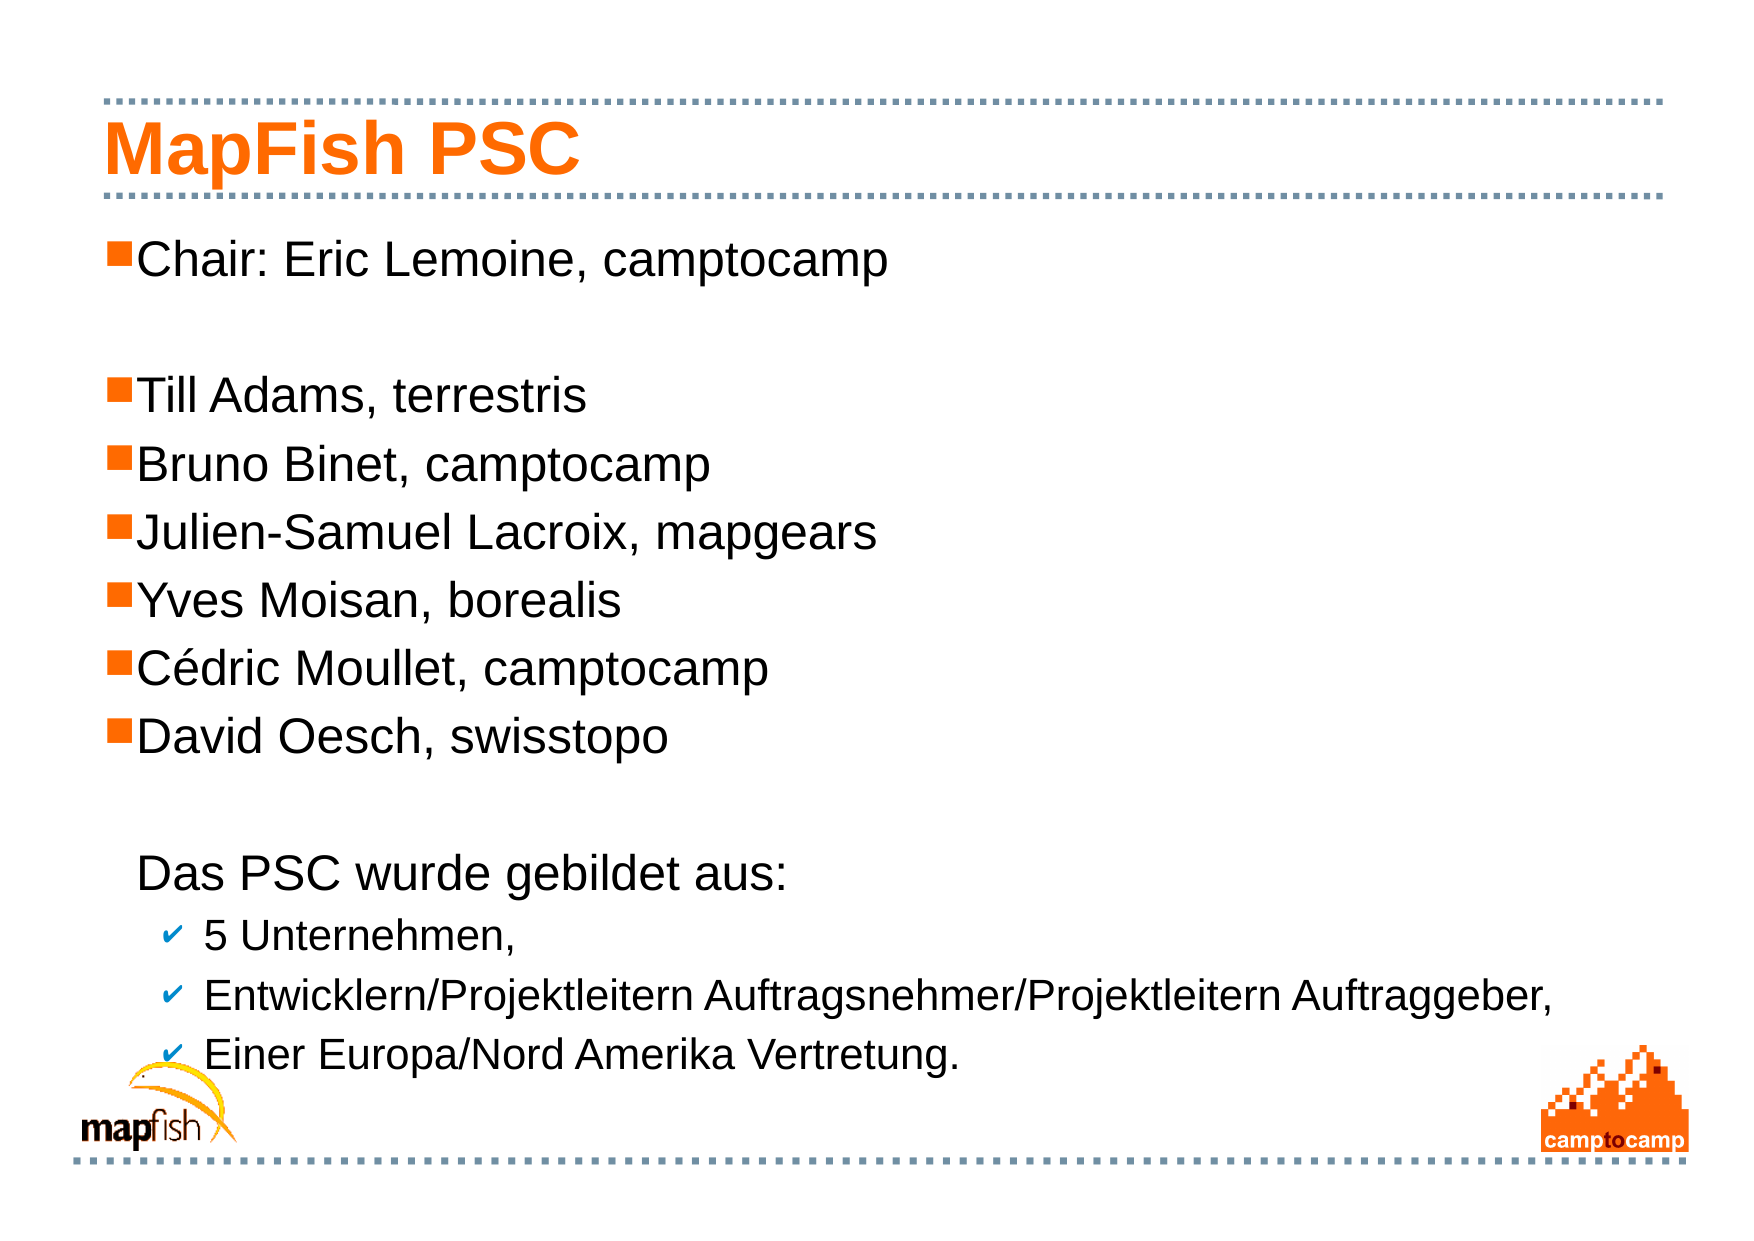

# MapFish PSC
Chair: Eric Lemoine, camptocamp
Till Adams, terrestris
Bruno Binet, camptocamp
Julien-Samuel Lacroix, mapgears
Yves Moisan, borealis
Cédric Moullet, camptocamp
David Oesch, swisstopo
Das PSC wurde gebildet aus:
5 Unternehmen,
Entwicklern/Projektleitern Auftragsnehmer/Projektleitern Auftraggeber,
Einer Europa/Nord Amerika Vertretung.